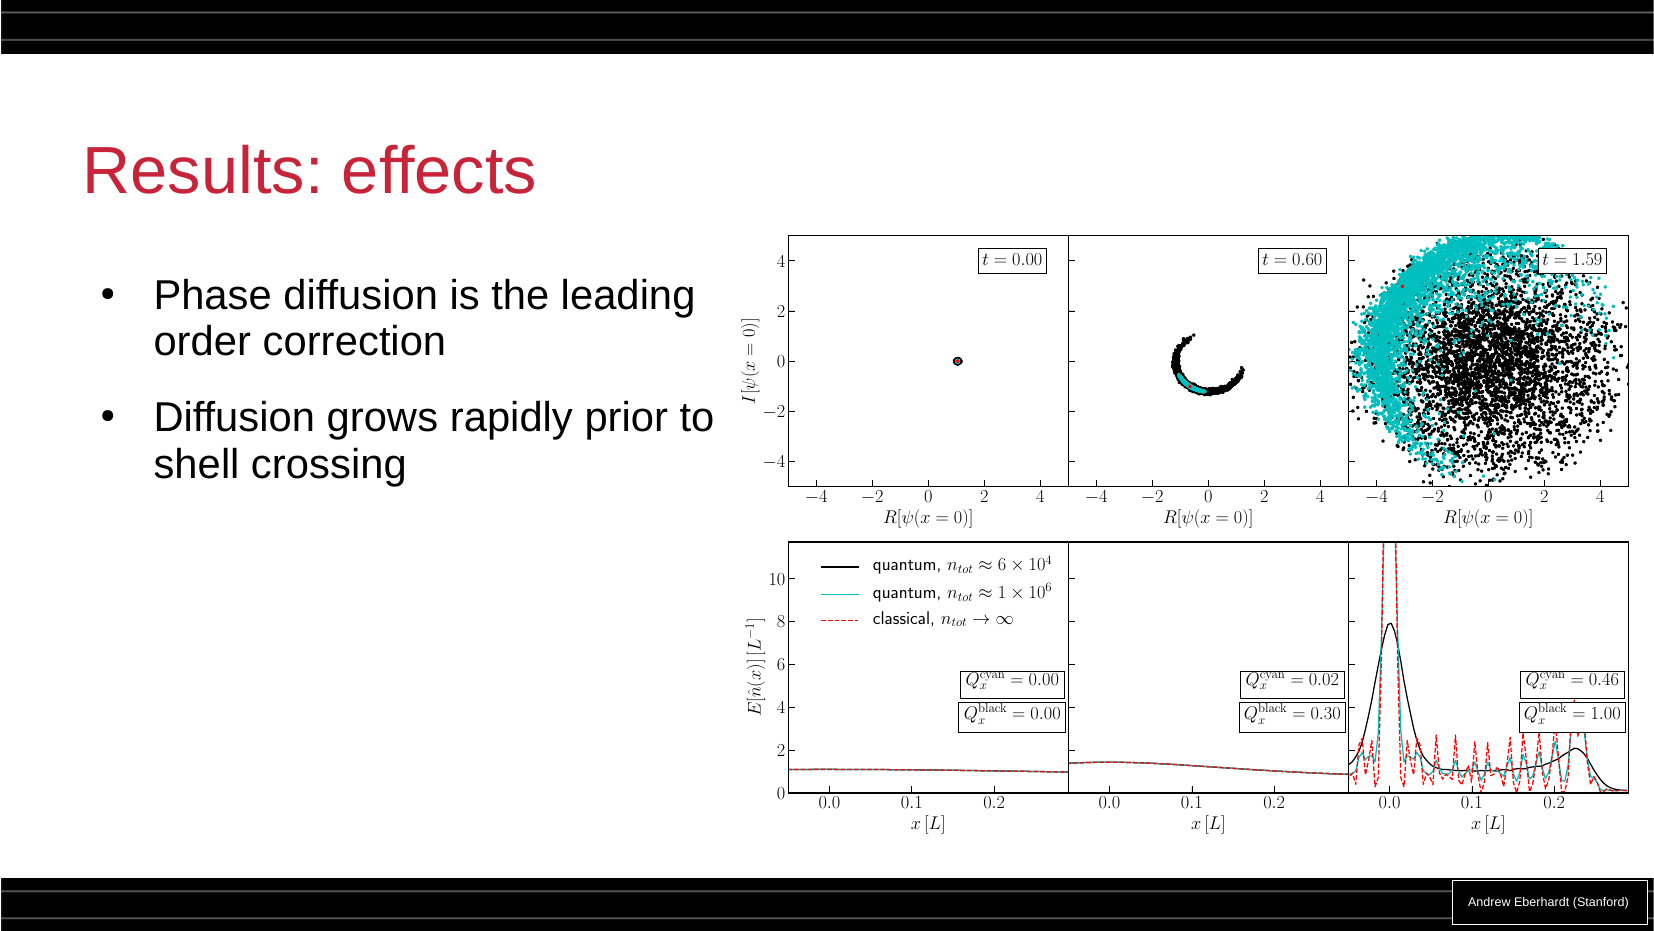

# Results: effects
Phase diffusion is the leading order correction
Diffusion grows rapidly prior to shell crossing
Andrew Eberhardt (Stanford)